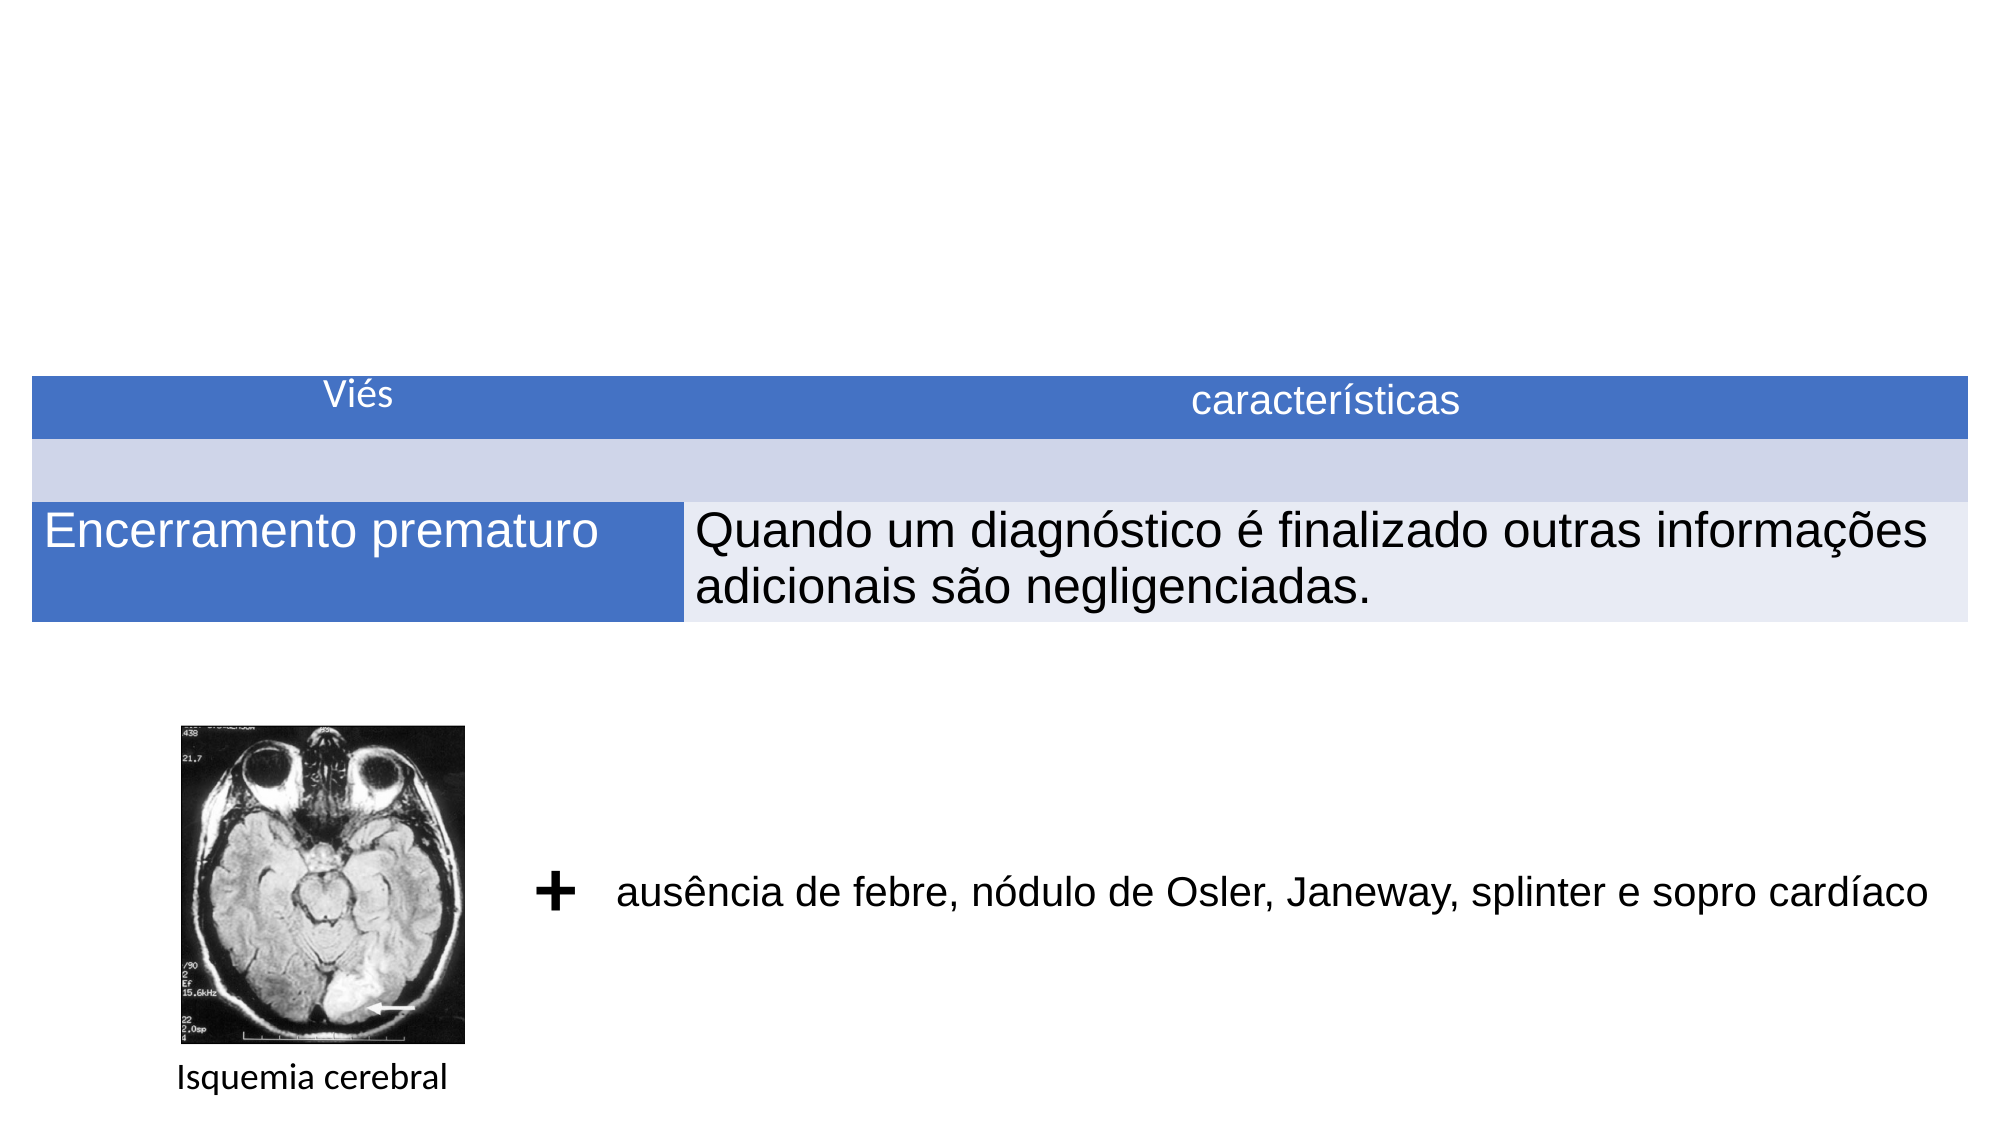

| Viés | características |
| --- | --- |
| | |
| Encerramento prematuro | Quando um diagnóstico é finalizado outras informações adicionais são negligenciadas. |
#
+
ausência de febre, nódulo de Osler, Janeway, splinter e sopro cardíaco
Isquemia cerebral